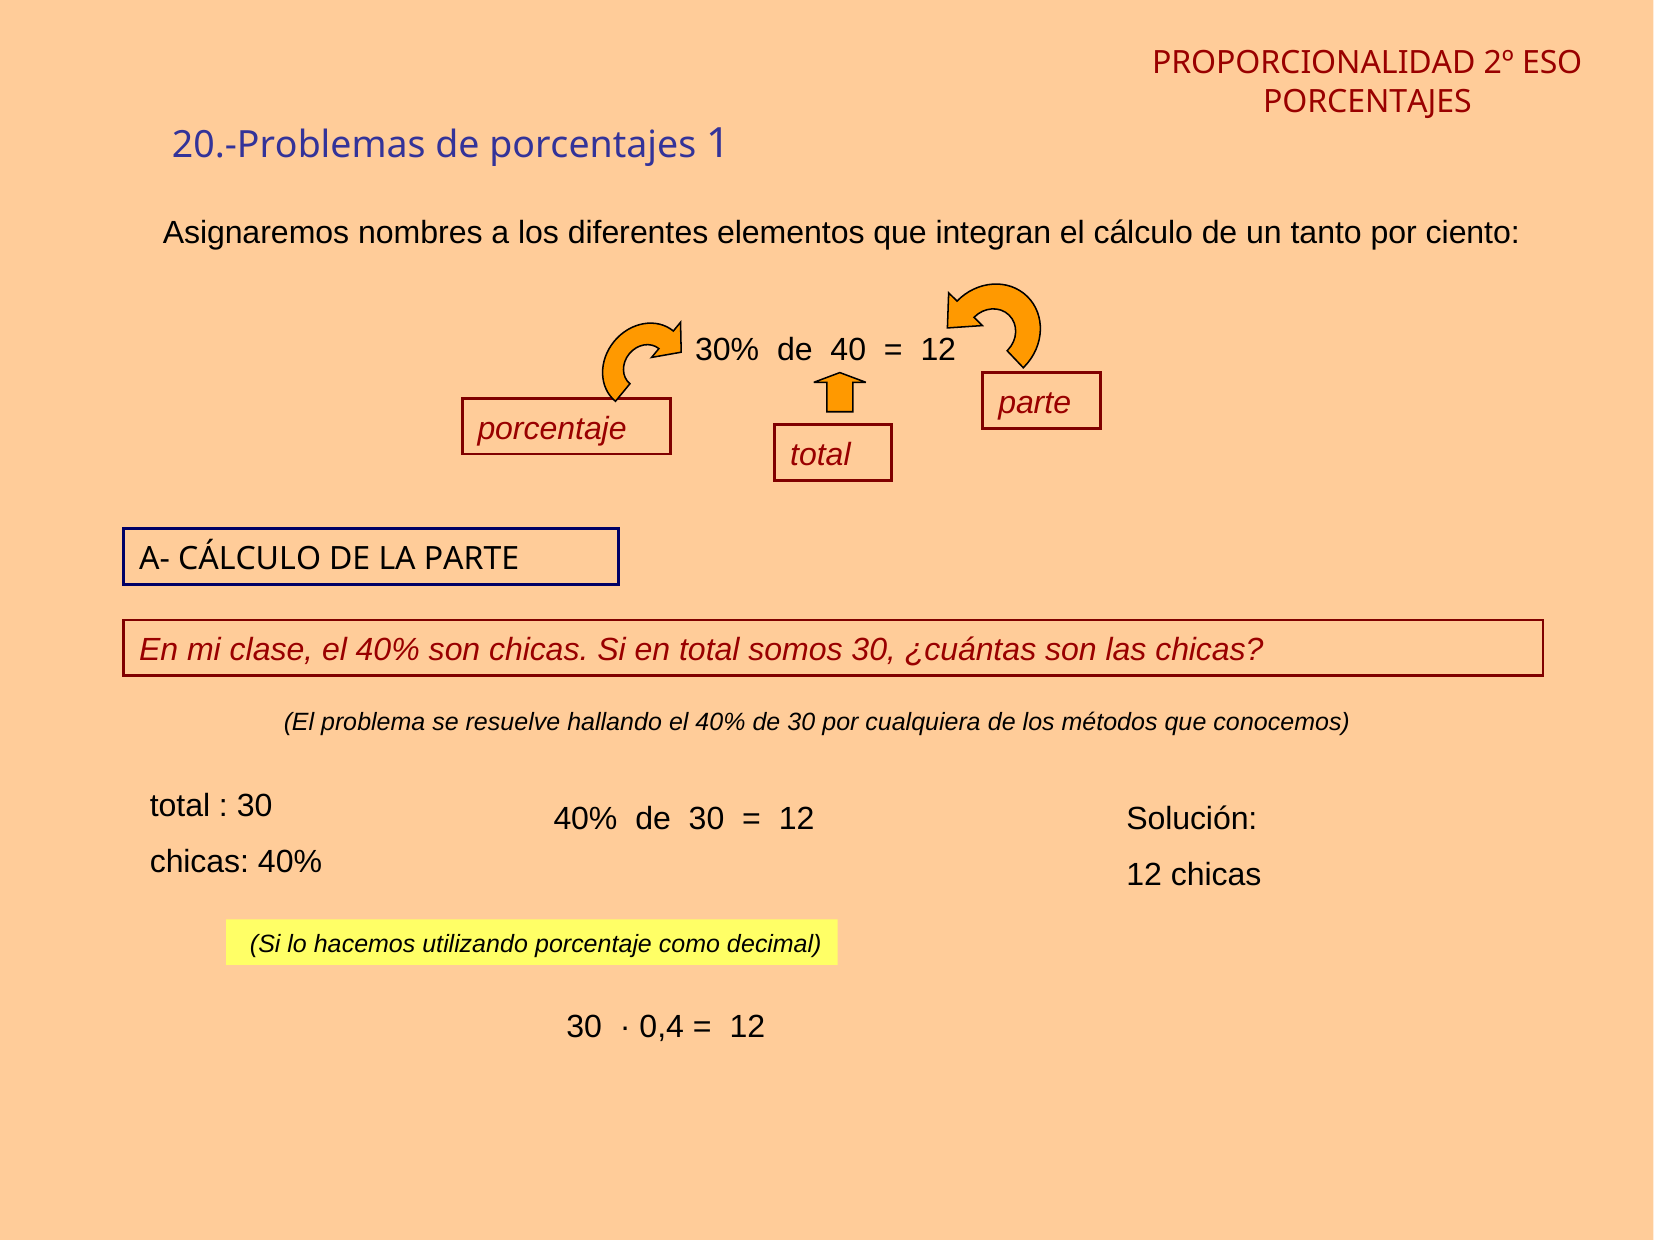

PROPORCIONALIDAD 2º ESO
PORCENTAJES
20.-Problemas de porcentajes 1
Asignaremos nombres a los diferentes elementos que integran el cálculo de un tanto por ciento:
30% de 40 = 12
parte
porcentaje
total
A- CÁLCULO DE LA PARTE
En mi clase, el 40% son chicas. Si en total somos 30, ¿cuántas son las chicas?
(El problema se resuelve hallando el 40% de 30 por cualquiera de los métodos que conocemos)
total : 30
chicas: 40%
40% de 30 = 12
Solución:
12 chicas
(Si lo hacemos utilizando porcentaje como decimal)
30 · 0,4 = 12